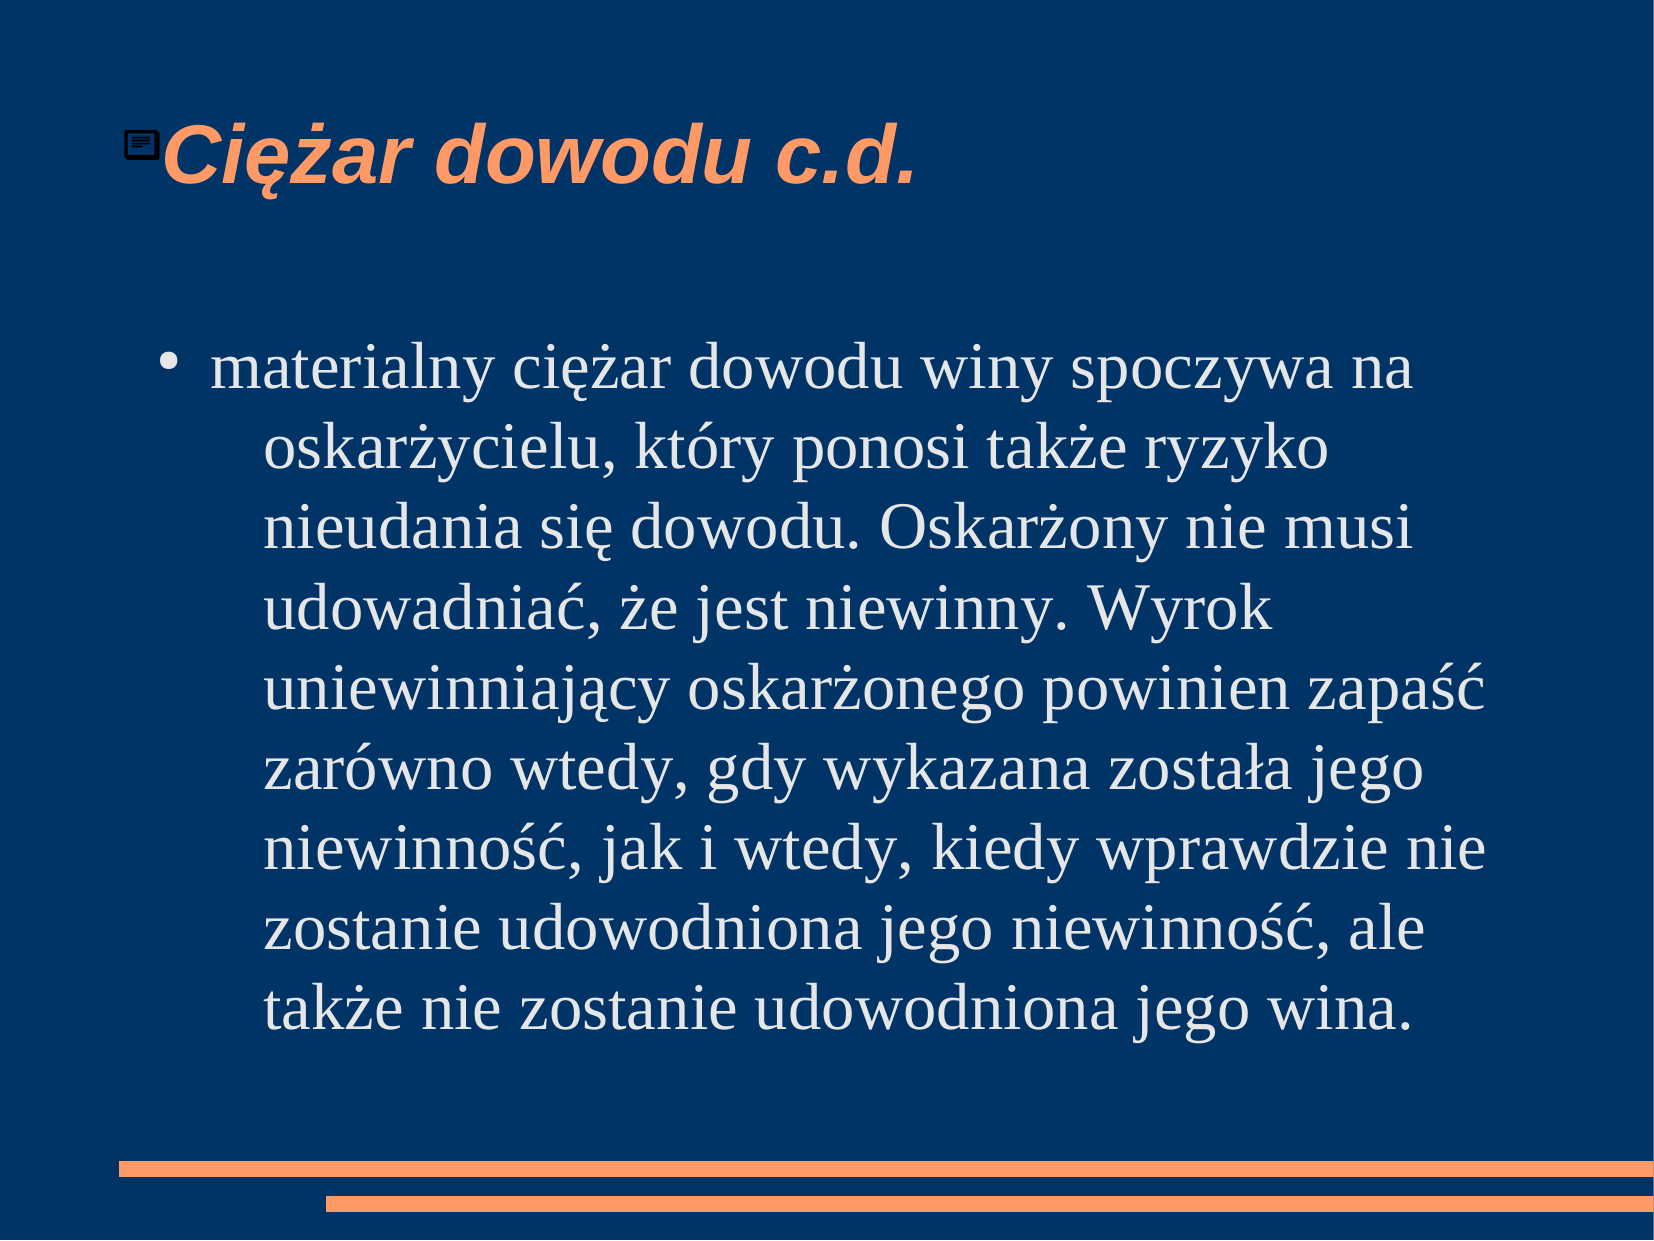

# Ciężar dowodu c.d.
materialny ciężar dowodu winy spoczywa na oskarżycielu, który ponosi także ryzyko nieudania się dowodu. Oskarżony nie musi udowadniać, że jest niewinny. Wyrok uniewinniający oskarżonego powinien zapaść zarówno wtedy, gdy wykazana została jego niewinność, jak i wtedy, kiedy wprawdzie nie zostanie udowodniona jego niewinność, ale także nie zostanie udowodniona jego wina.